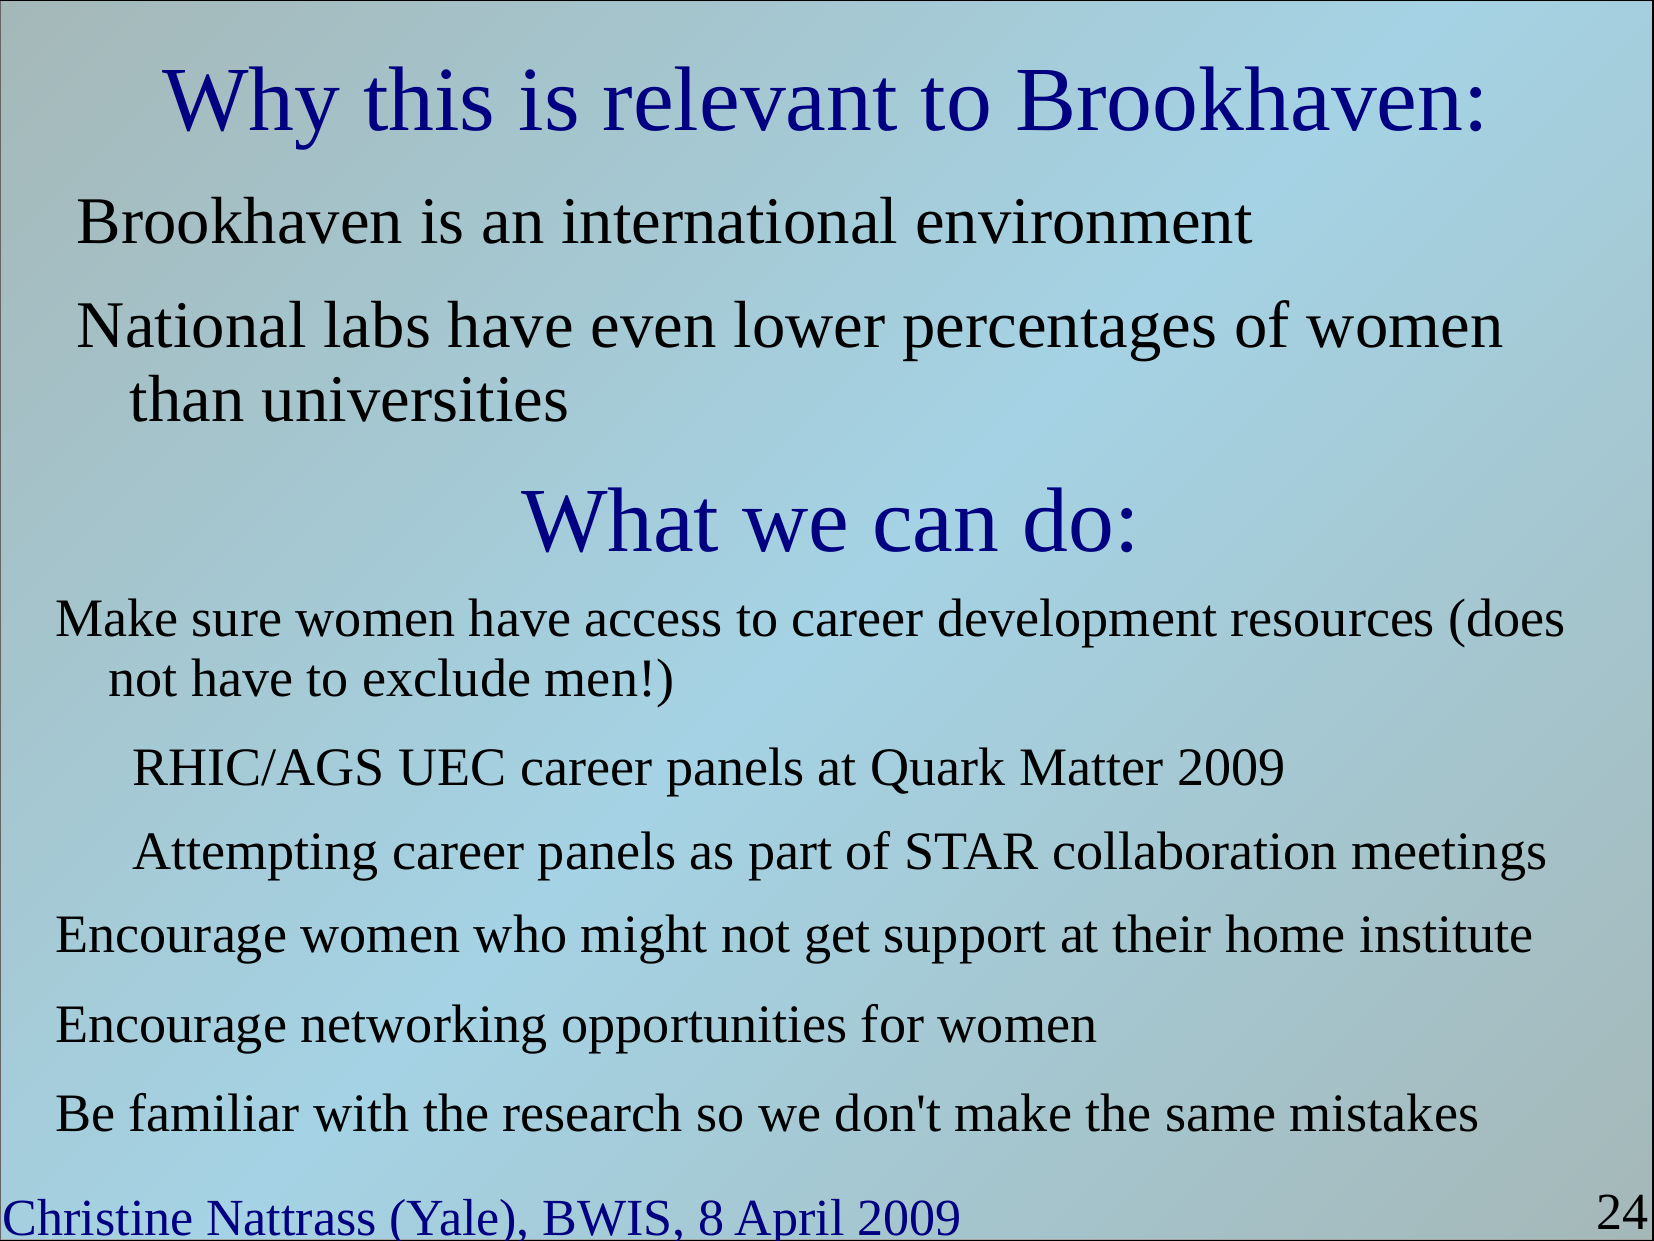

Why this is relevant to Brookhaven:
Brookhaven is an international environment
National labs have even lower percentages of women than universities
# What we can do:
Make sure women have access to career development resources (does not have to exclude men!)
RHIC/AGS UEC career panels at Quark Matter 2009
Attempting career panels as part of STAR collaboration meetings
Encourage women who might not get support at their home institute
Encourage networking opportunities for women
Be familiar with the research so we don't make the same mistakes